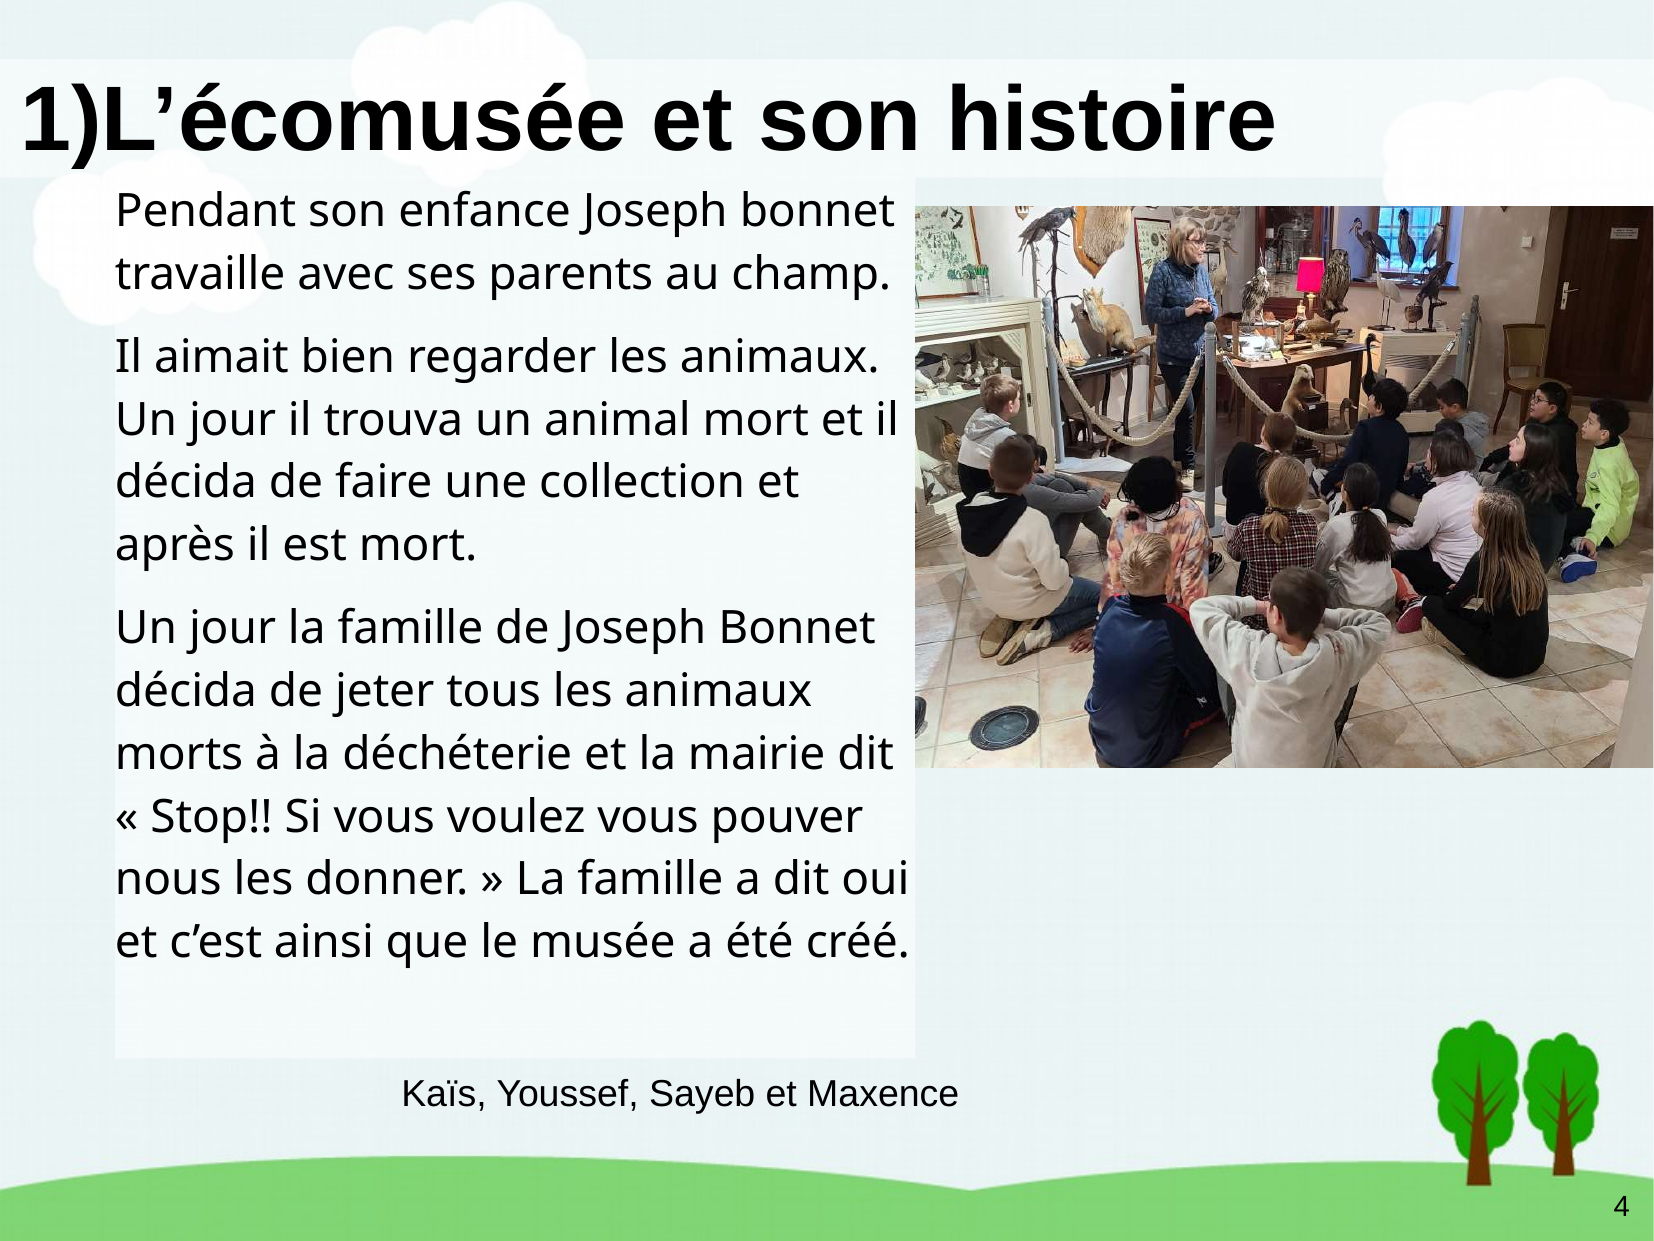

# 1)L’écomusée et son histoire
Pendant son enfance Joseph bonnet travaille avec ses parents au champ.
Il aimait bien regarder les animaux. Un jour il trouva un animal mort et il décida de faire une collection et après il est mort.
Un jour la famille de Joseph Bonnet décida de jeter tous les animaux morts à la déchéterie et la mairie dit « Stop!! Si vous voulez vous pouver nous les donner. » La famille a dit oui et c’est ainsi que le musée a été créé.
Kaïs, Youssef, Sayeb et Maxence
4